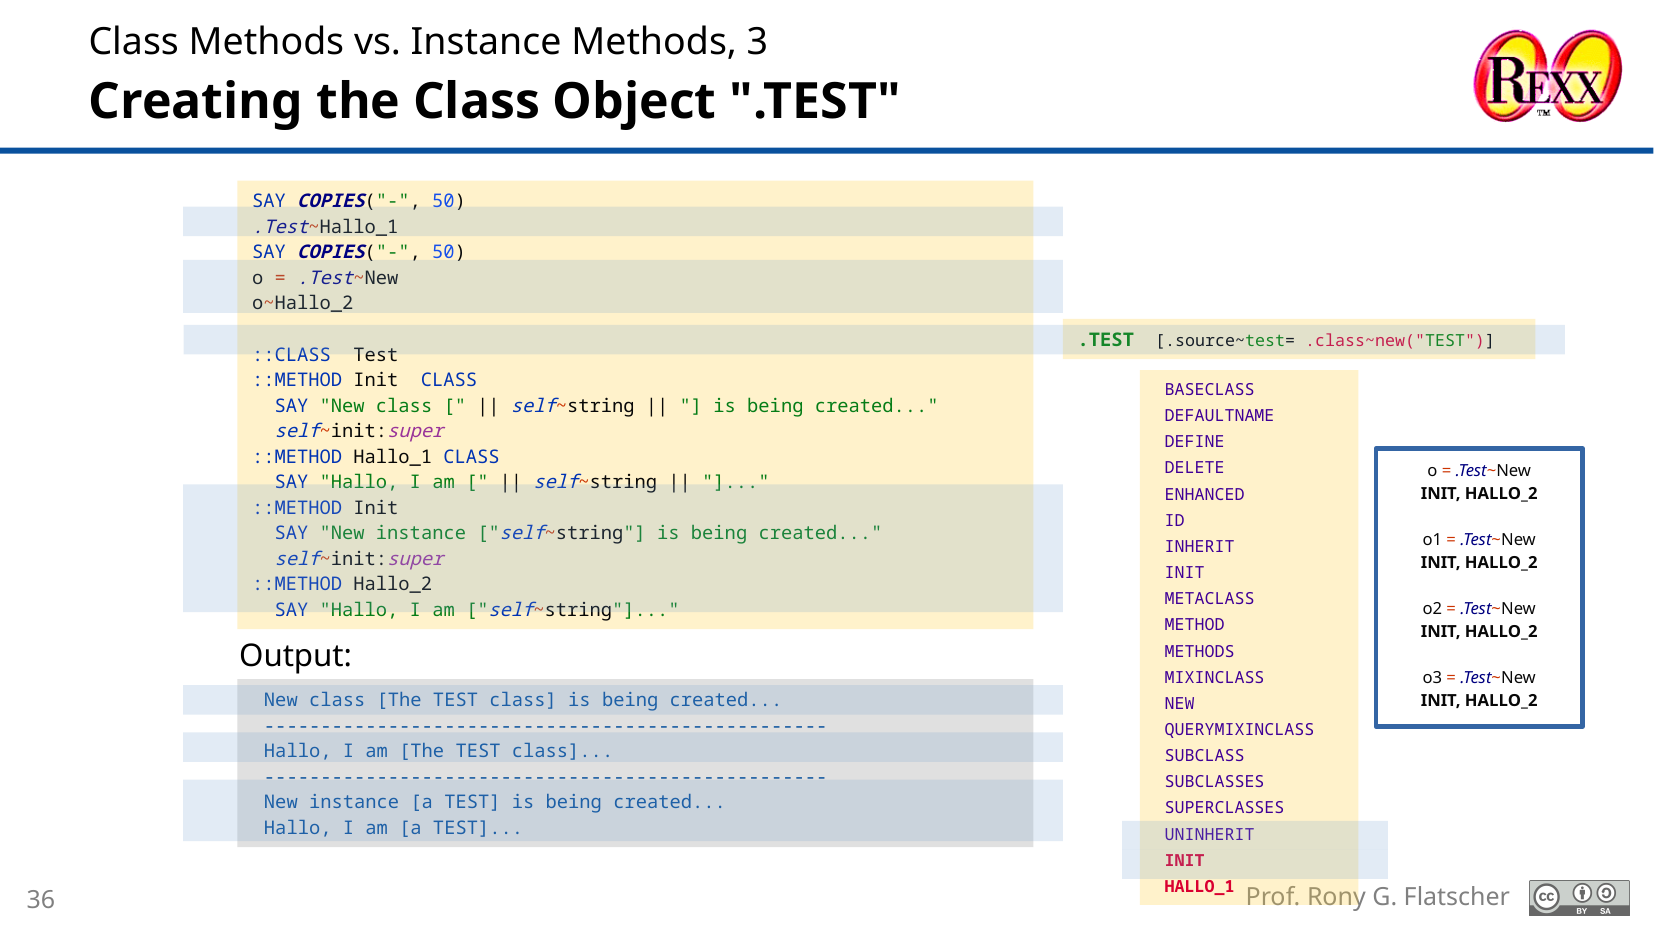

# Class Methods vs. Instance Methods, 3 Creating the Class Object ".TEST"
SAY COPIES("-", 50)
.Test~Hallo_1
SAY COPIES("-", 50)
o = .Test~New
o~Hallo_2
::CLASS Test
::METHOD Init CLASS
 SAY "New class [" || self~string || "] is being created..."
 self~init:super
::METHOD Hallo_1 CLASS
 SAY "Hallo, I am [" || self~string || "]..."
::METHOD Init
 SAY "New instance ["self~string"] is being created..."
 self~init:super
::METHOD Hallo_2
 SAY "Hallo, I am ["self~string"]..."
.TEST [.source~test= .class~new("TEST")]
 BASECLASS
 DEFAULTNAME
 DEFINE
 DELETE
 ENHANCED
 ID
 INHERIT
 INIT
 METACLASS
 METHOD
 METHODS
 MIXINCLASS
 NEW
 QUERYMIXINCLASS
 SUBCLASS
 SUBCLASSES
 SUPERCLASSES
 UNINHERIT
 INIT
 HALLO_1
o = .Test~New
INIT, HALLO_2
o1 = .Test~New
INIT, HALLO_2
o2 = .Test~New
INIT, HALLO_2
o3 = .Test~New
INIT, HALLO_2
Output:
New class [The TEST class] is being created...
--------------------------------------------------
Hallo, I am [The TEST class]...
--------------------------------------------------
New instance [a TEST] is being created...
Hallo, I am [a TEST]...